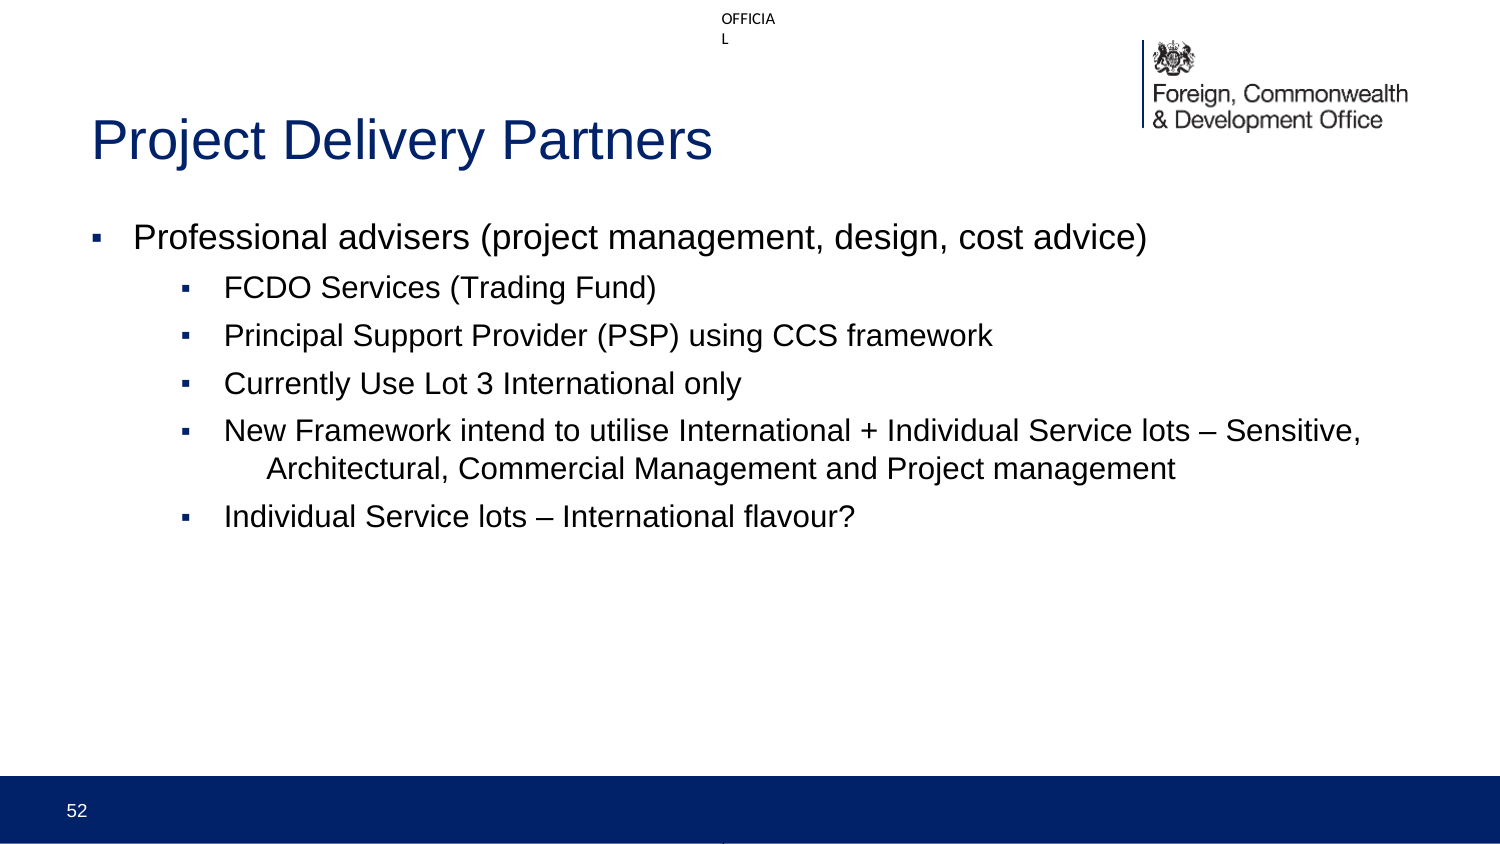

# Project Delivery Partners
Professional advisers (project management, design, cost advice)
FCDO Services (Trading Fund)
Principal Support Provider (PSP) using CCS framework
Currently Use Lot 3 International only
New Framework intend to utilise International + Individual Service lots – Sensitive, Architectural, Commercial Management and Project management
Individual Service lots – International flavour?